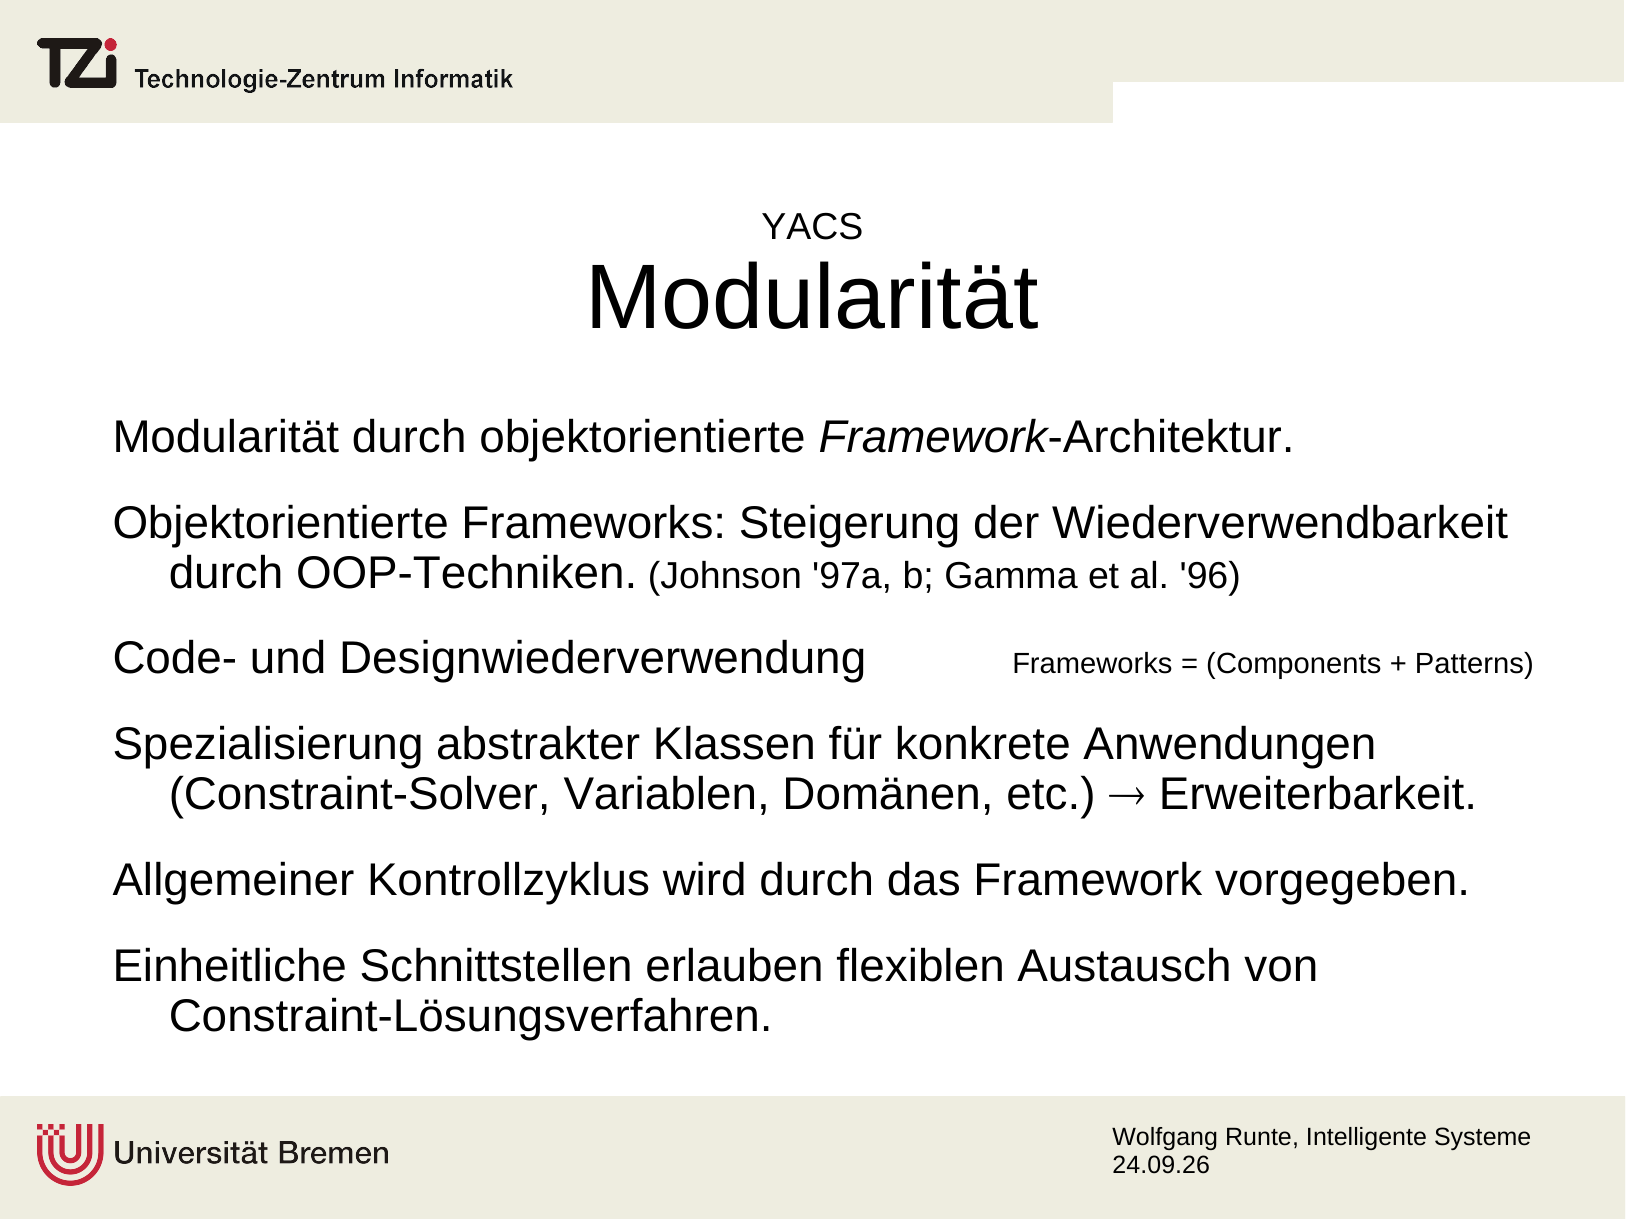

# YACS Modularität
Modularität durch objektorientierte Framework-Architektur.
Objektorientierte Frameworks: Steigerung der Wiederverwendbarkeit durch OOP-Techniken. (Johnson '97a, b; Gamma et al. '96)
Code- und Designwiederverwendung	Frameworks = (Components + Patterns)
Spezialisierung abstrakter Klassen für konkrete Anwendungen (Constraint-Solver, Variablen, Domänen, etc.)  Erweiterbarkeit.
Allgemeiner Kontrollzyklus wird durch das Framework vorgegeben.
Einheitliche Schnittstellen erlauben flexiblen Austausch von Constraint-Lösungsverfahren.